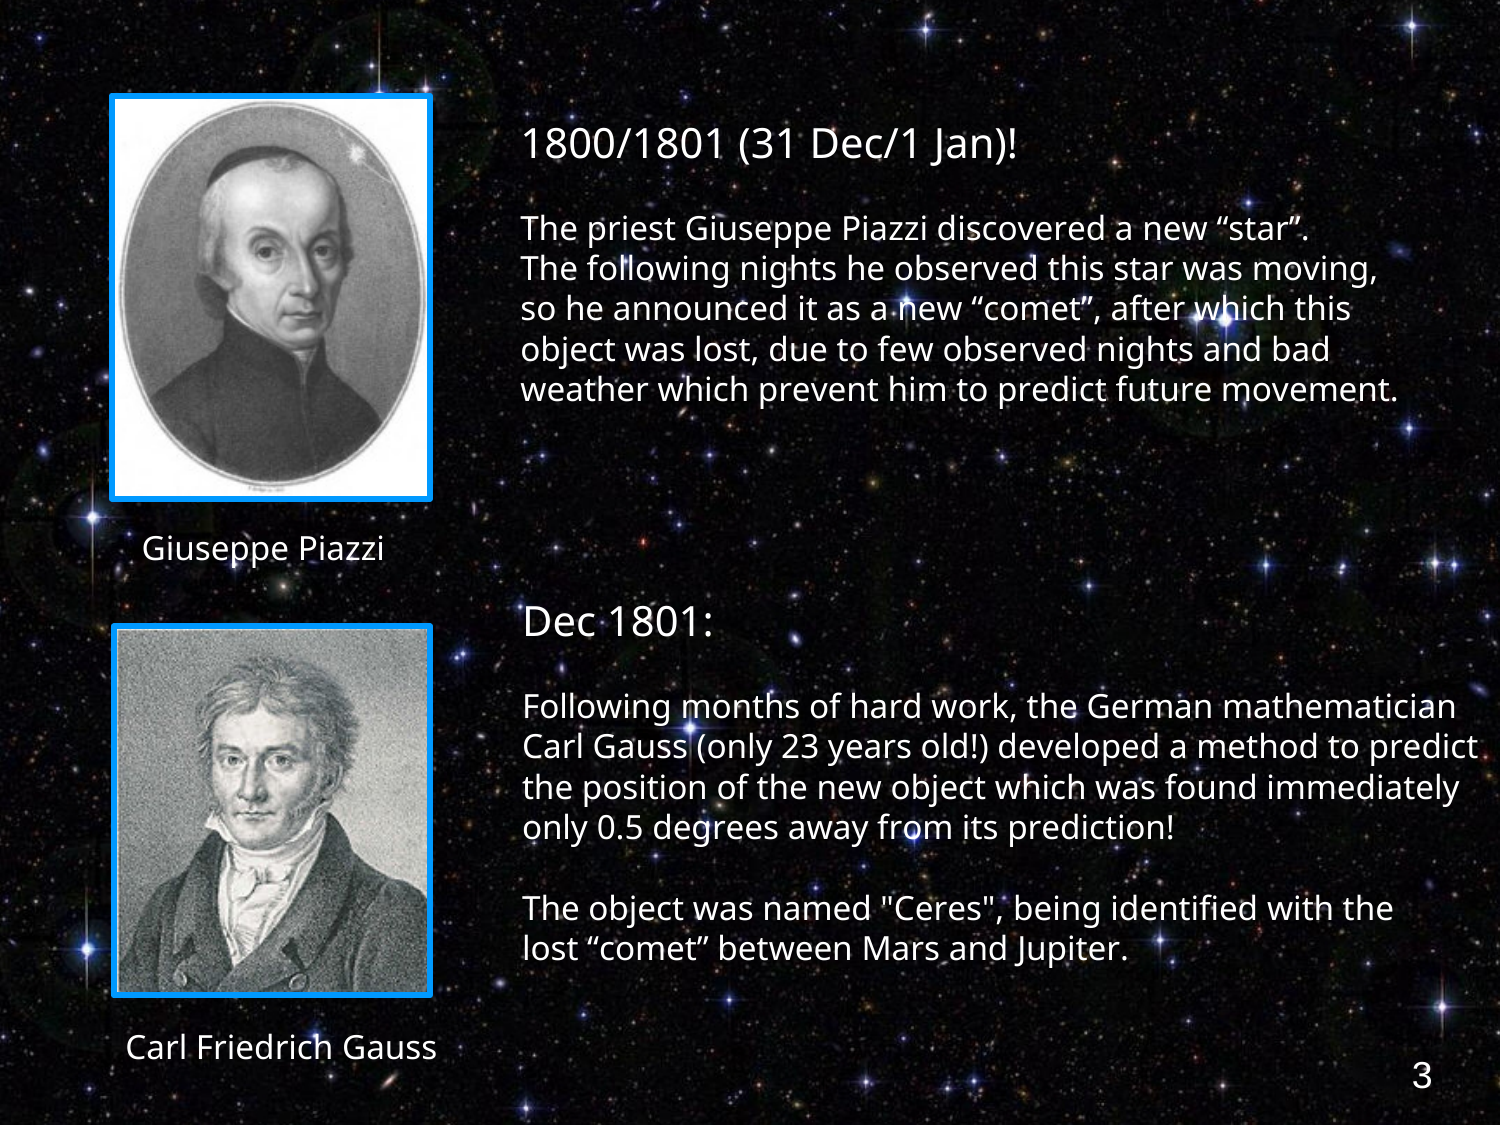

1800/1801 (31 Dec/1 Jan)!
The priest Giuseppe Piazzi discovered a new “star”.
The following nights he observed this star was moving,
so he announced it as a new “comet”, after which this
object was lost, due to few observed nights and bad
weather which prevent him to predict future movement.
Giuseppe Piazzi
Dec 1801:
Following months of hard work, the German mathematician
Carl Gauss (only 23 years old!) developed a method to predict
the position of the new object which was found immediately
only 0.5 degrees away from its prediction!
The object was named "Ceres", being identified with the
lost “comet” between Mars and Jupiter.
3
Carl Friedrich Gauss